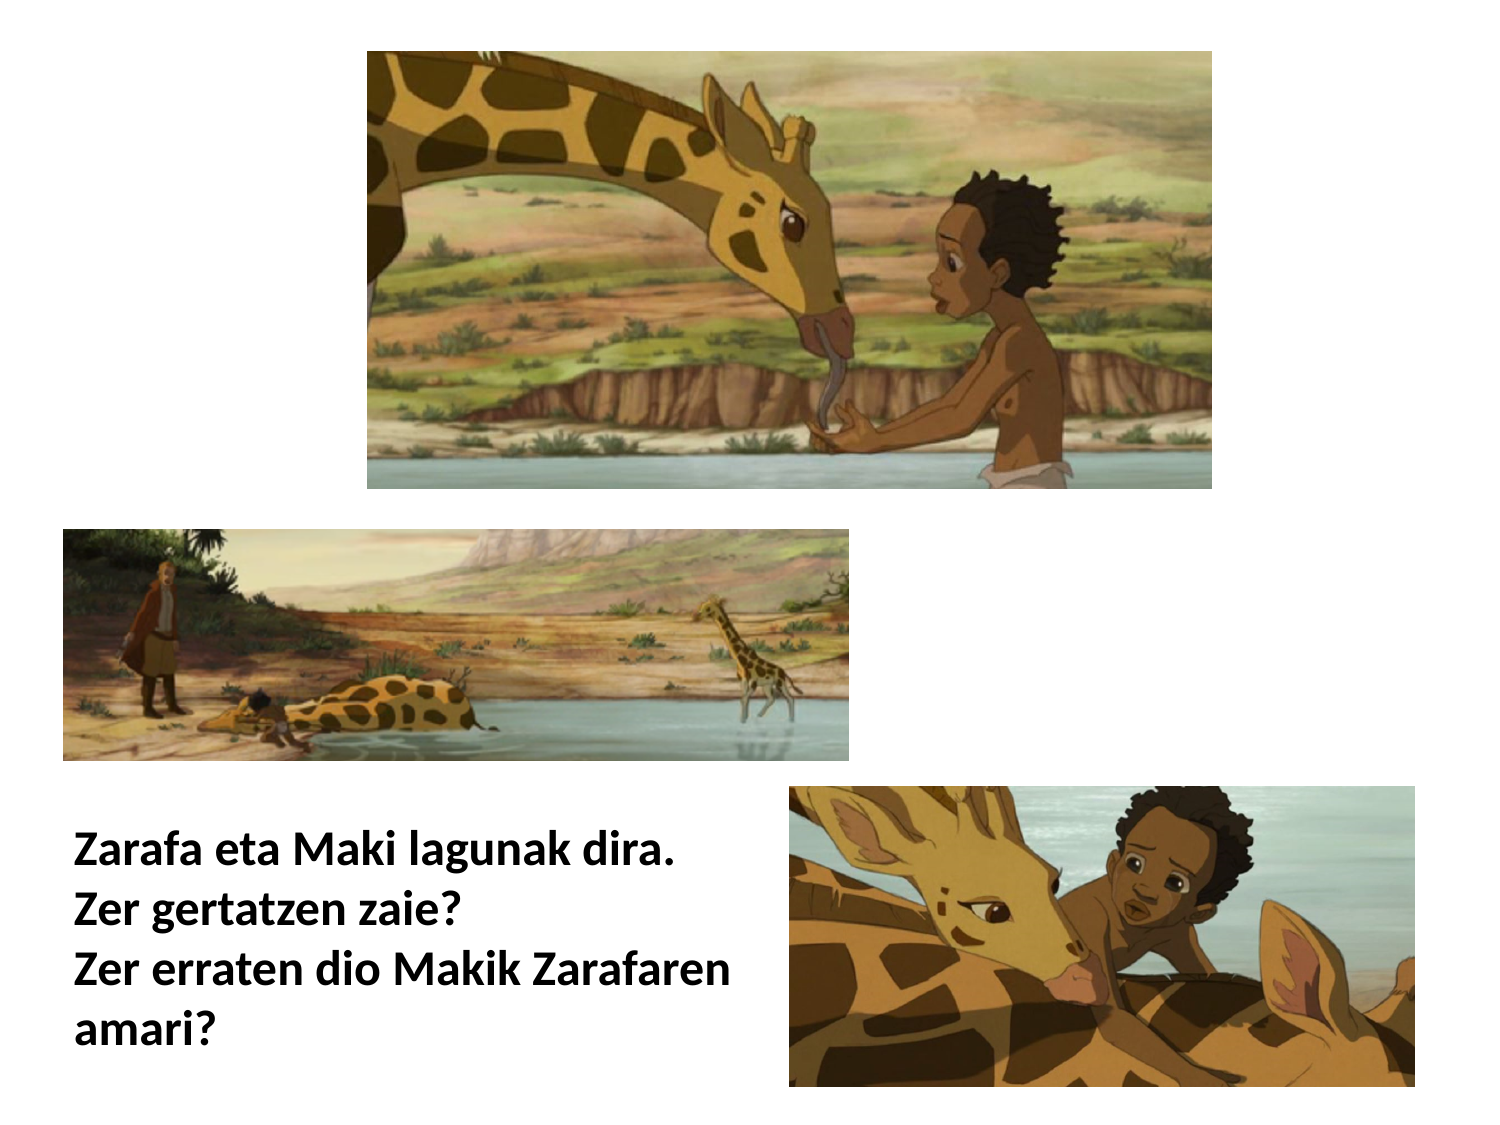

Zarafa eta Maki lagunak dira.
Zer gertatzen zaie?
Zer erraten dio Makik Zarafaren amari?